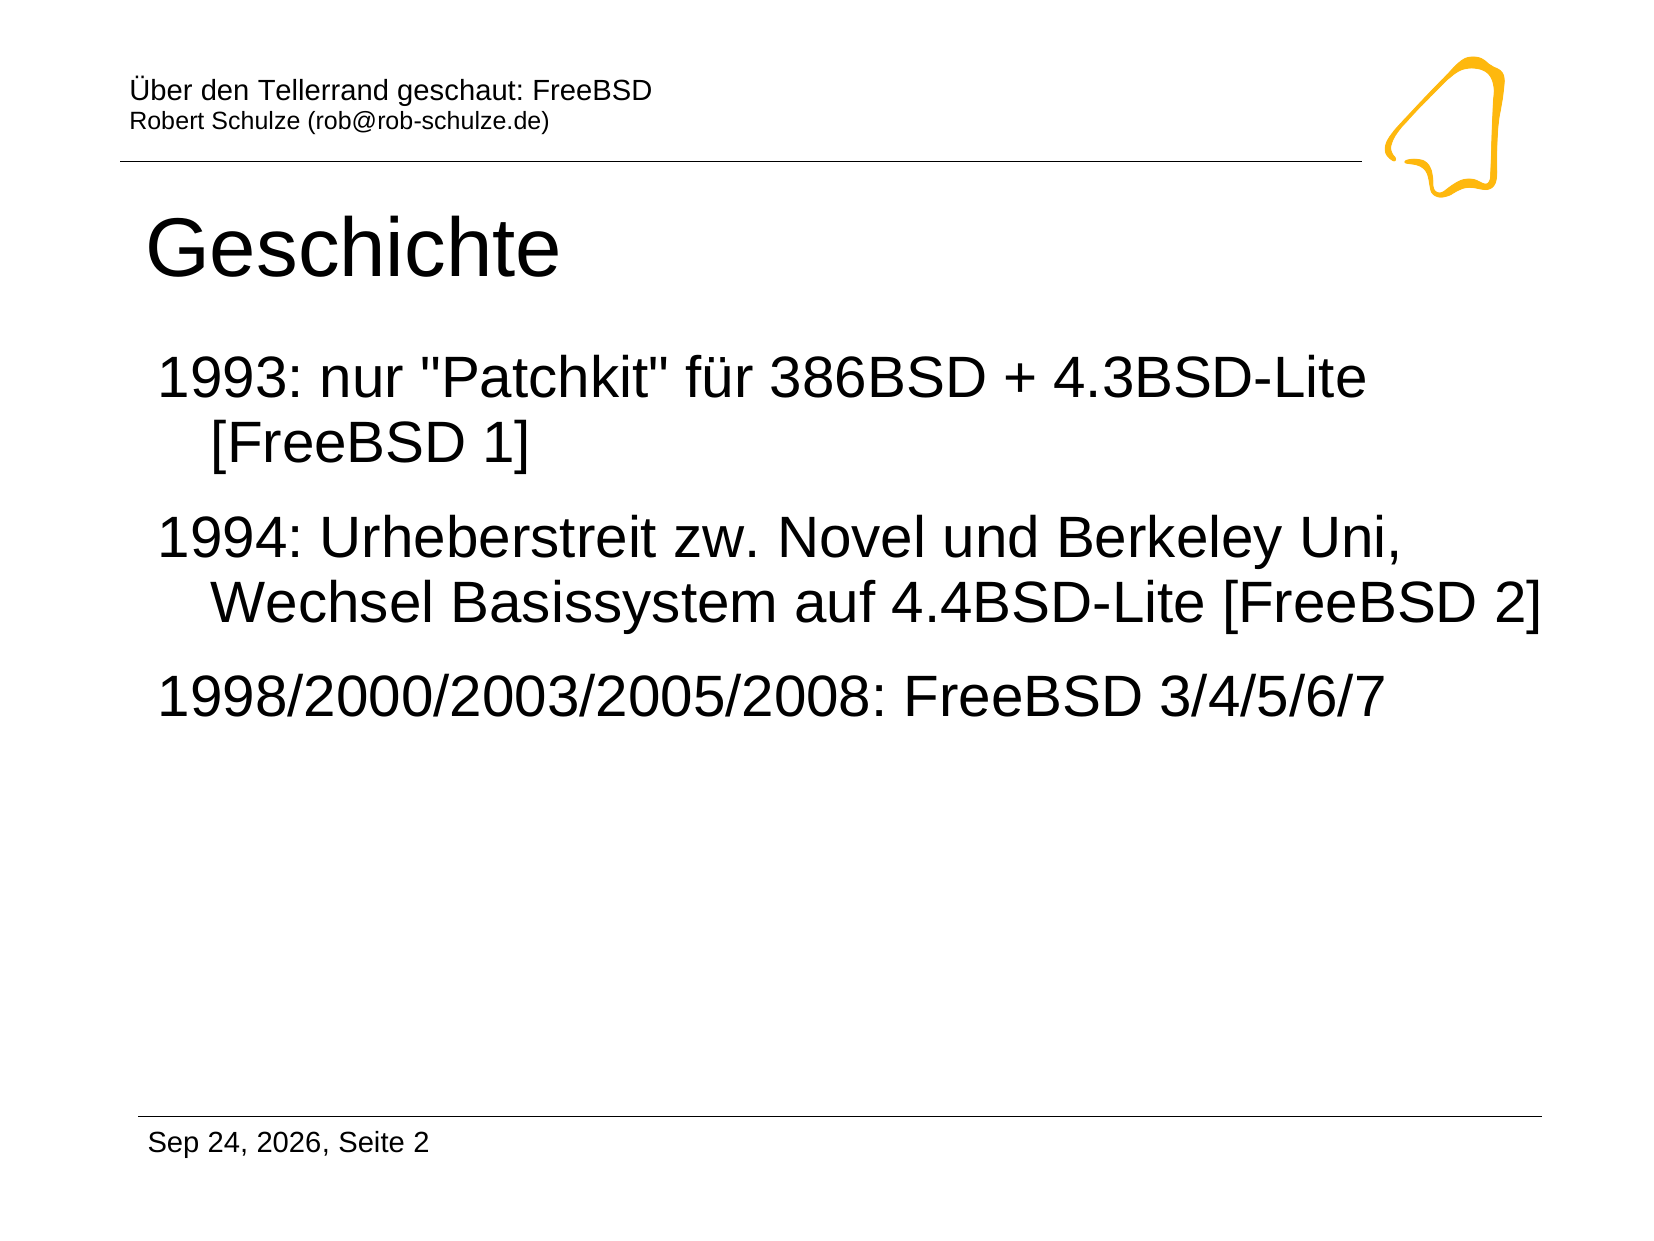

# Geschichte
1993: nur "Patchkit" für 386BSD + 4.3BSD-Lite [FreeBSD 1]
1994: Urheberstreit zw. Novel und Berkeley Uni, Wechsel Basissystem auf 4.4BSD-Lite [FreeBSD 2]
1998/2000/2003/2005/2008: FreeBSD 3/4/5/6/7